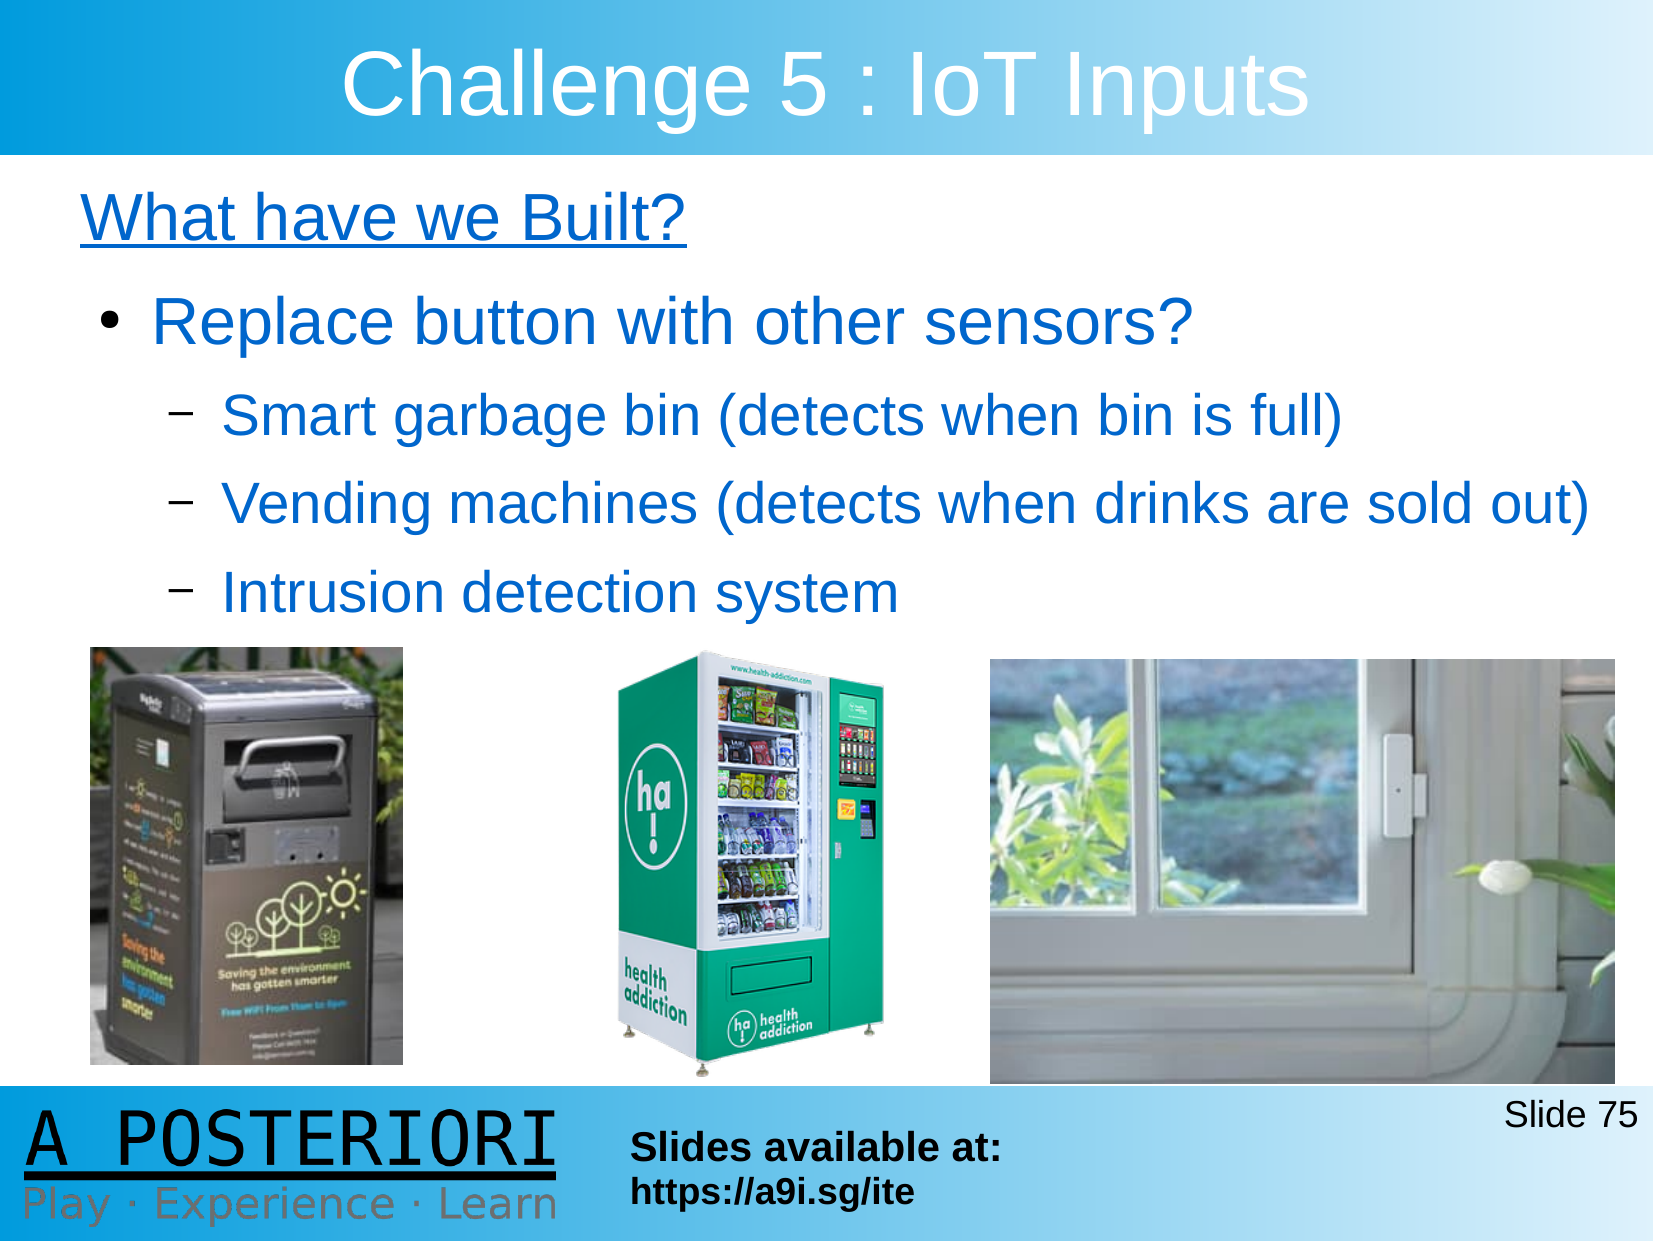

# Challenge 5 : IoT Inputs
What have we Built?
Replace button with other sensors?
Smart garbage bin (detects when bin is full)
Vending machines (detects when drinks are sold out)
Intrusion detection system